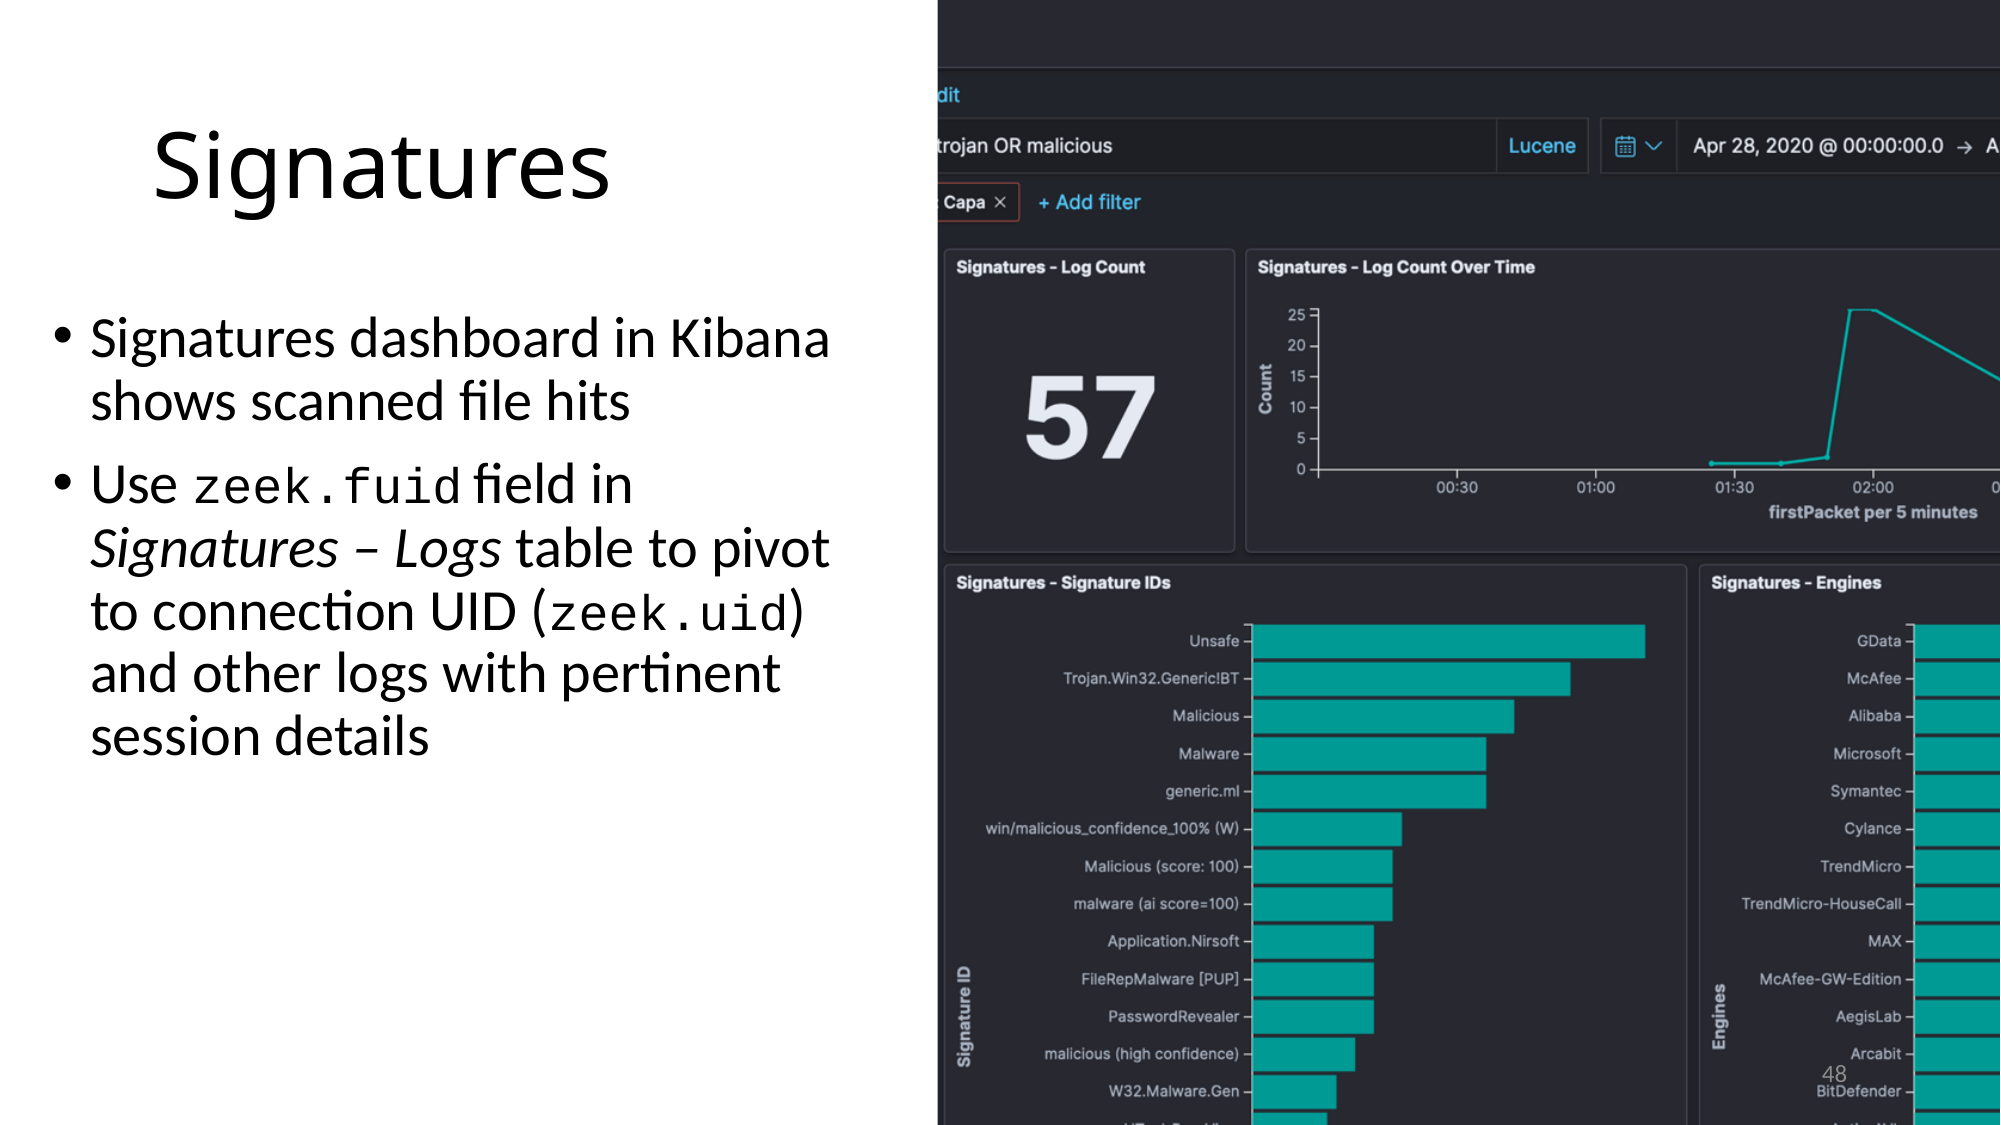

# Signatures
Signatures dashboard in Kibana shows scanned file hits
Use zeek.fuid field in Signatures – Logs table to pivot to connection UID (zeek.uid) and other logs with pertinent session details